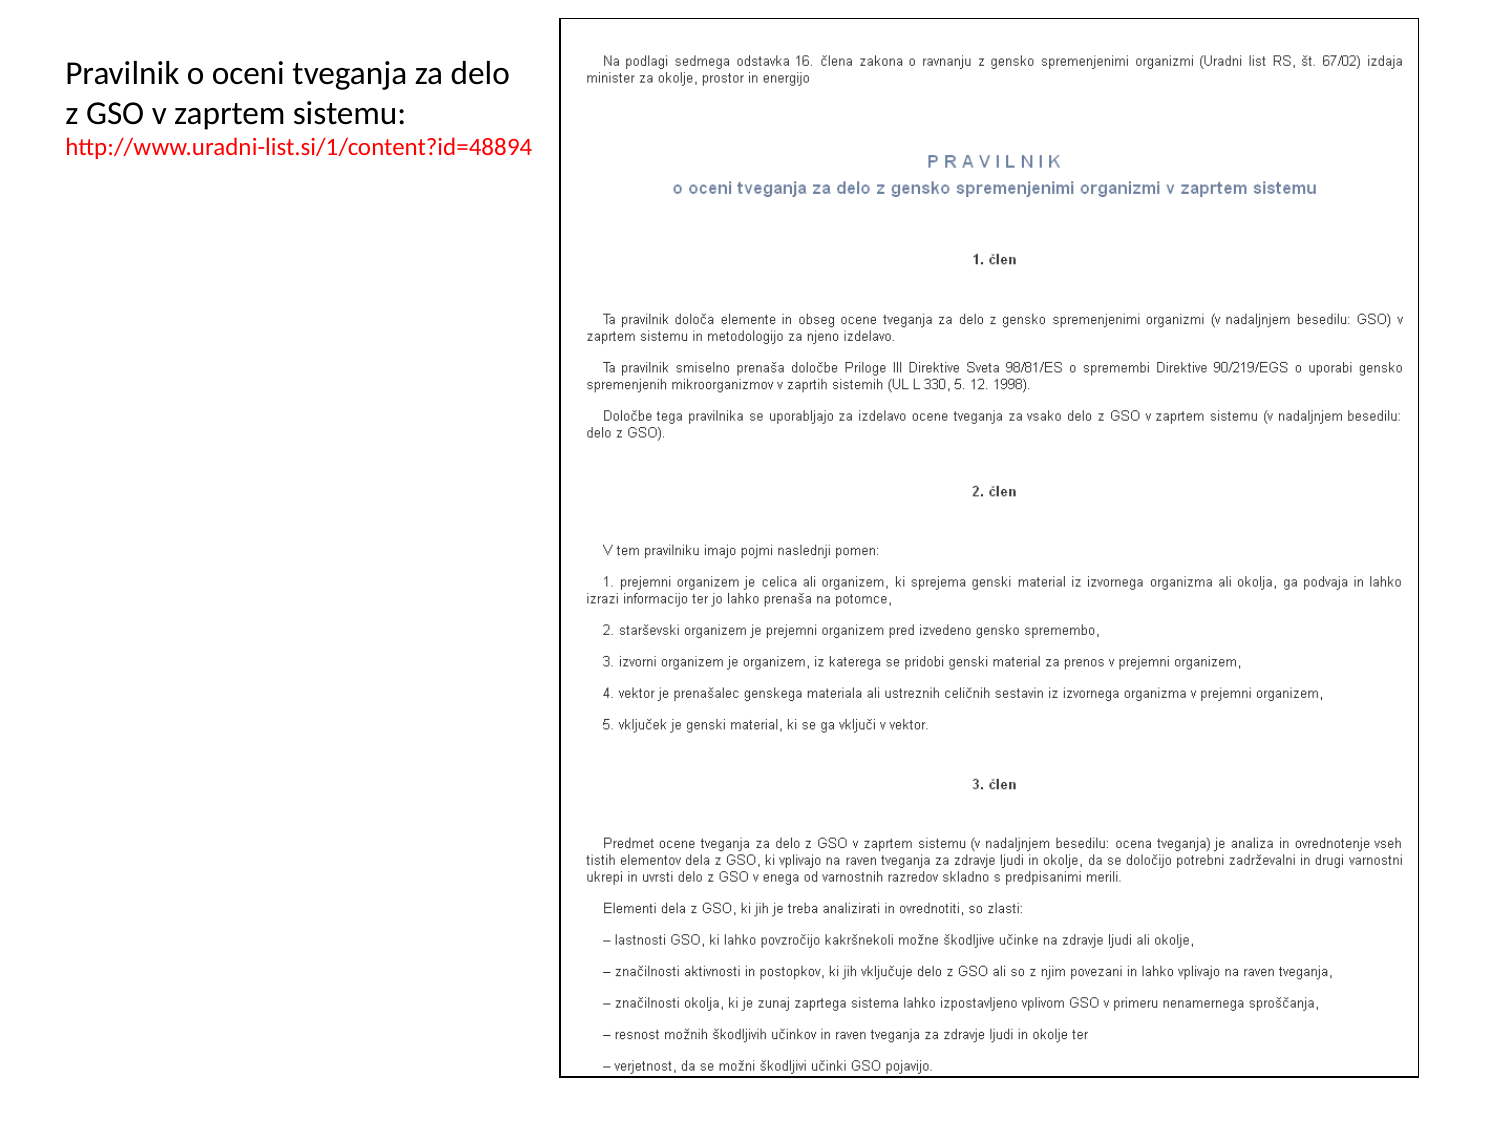

Pravilnik o oceni tveganja za delo
z GSO v zaprtem sistemu:
http://www.uradni-list.si/1/content?id=48894